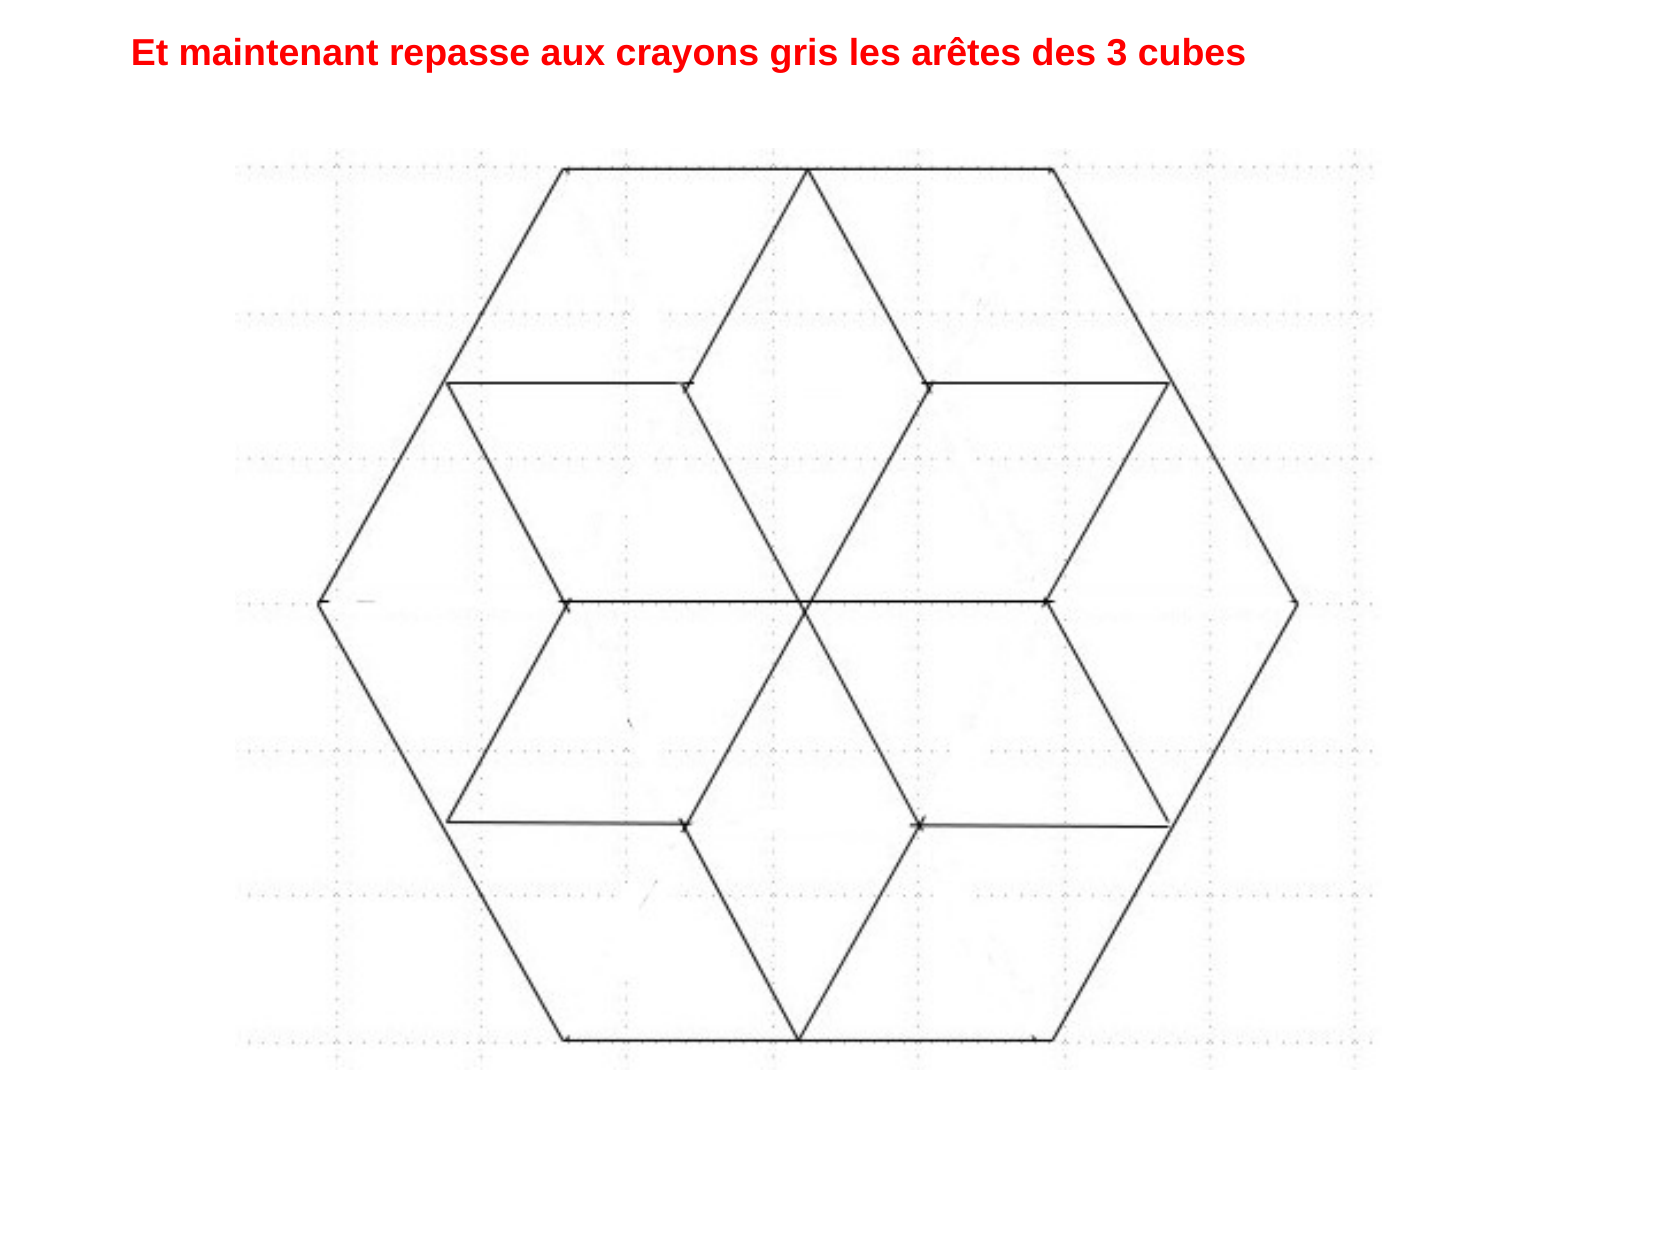

Et maintenant repasse aux crayons gris les arêtes des 3 cubes